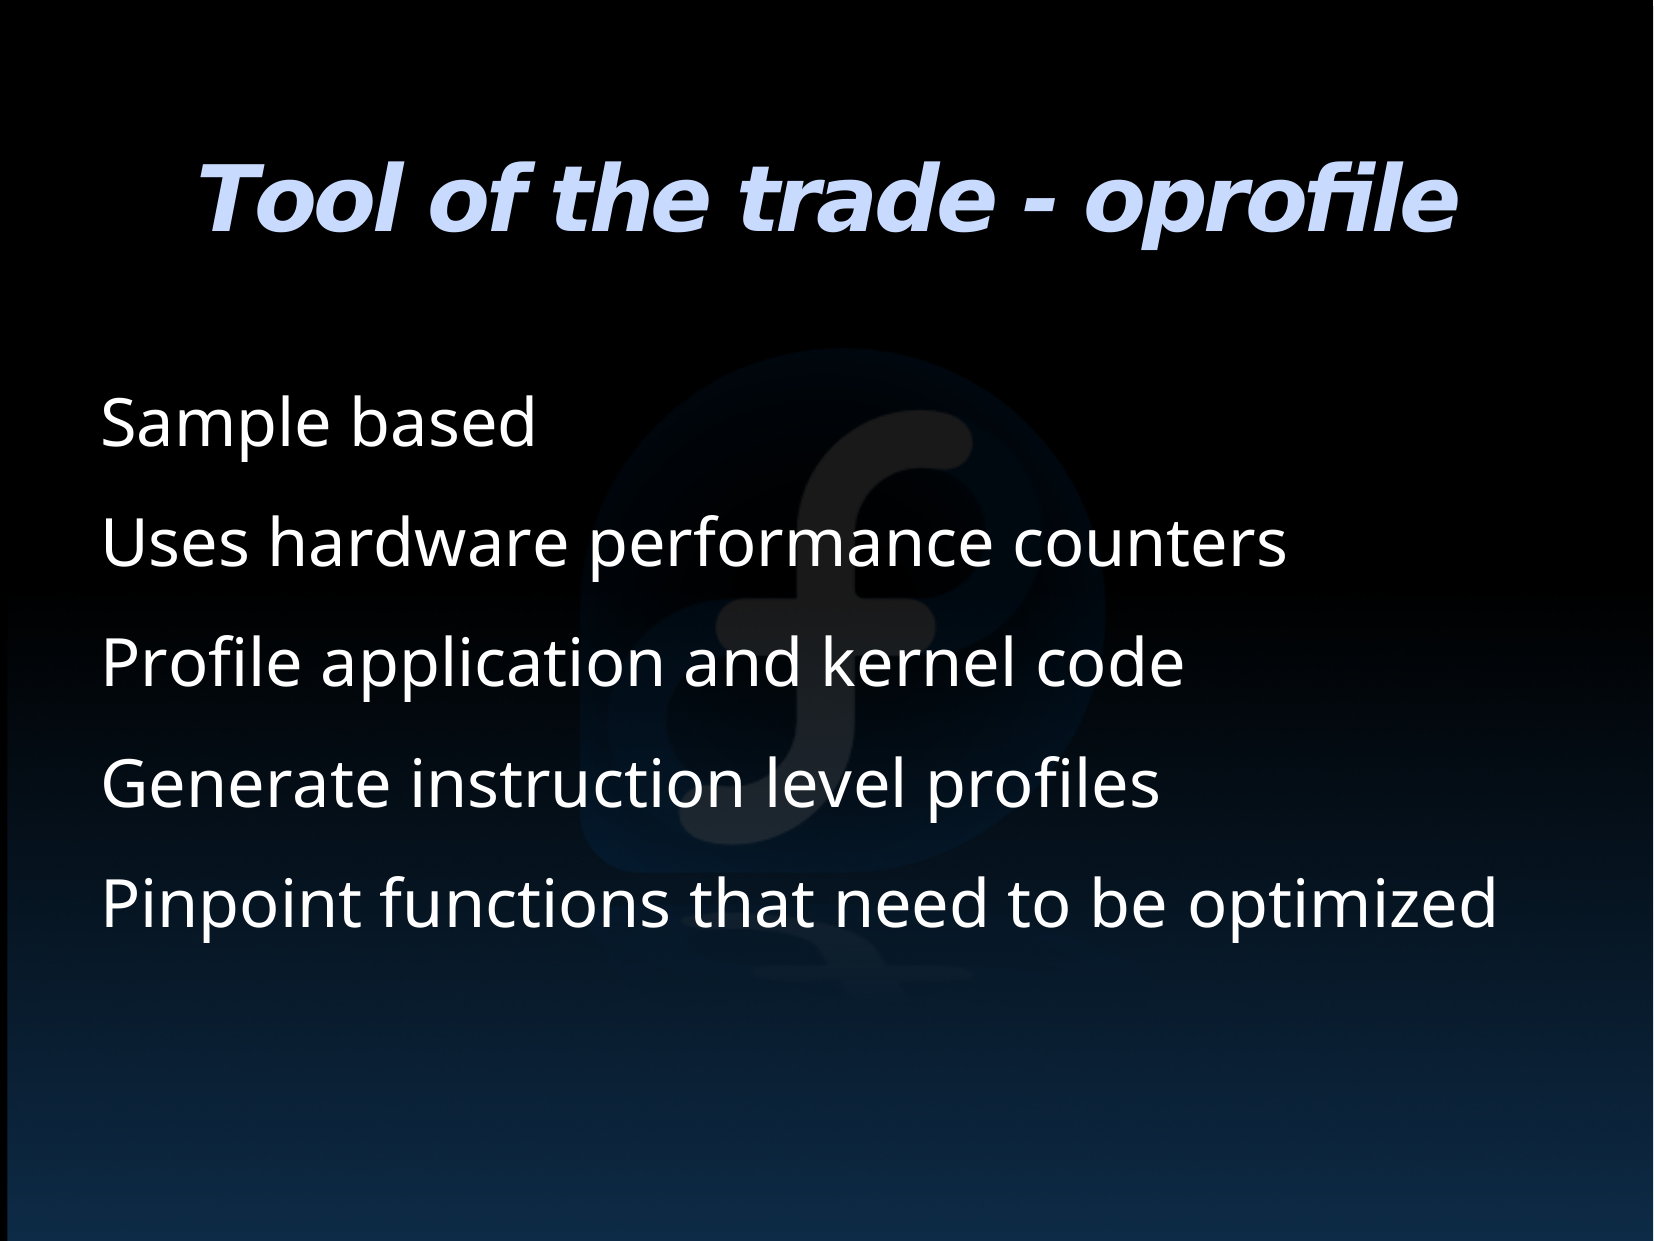

# Tool of the trade - oprofile
Sample based
Uses hardware performance counters
Profile application and kernel code
Generate instruction level profiles
Pinpoint functions that need to be optimized